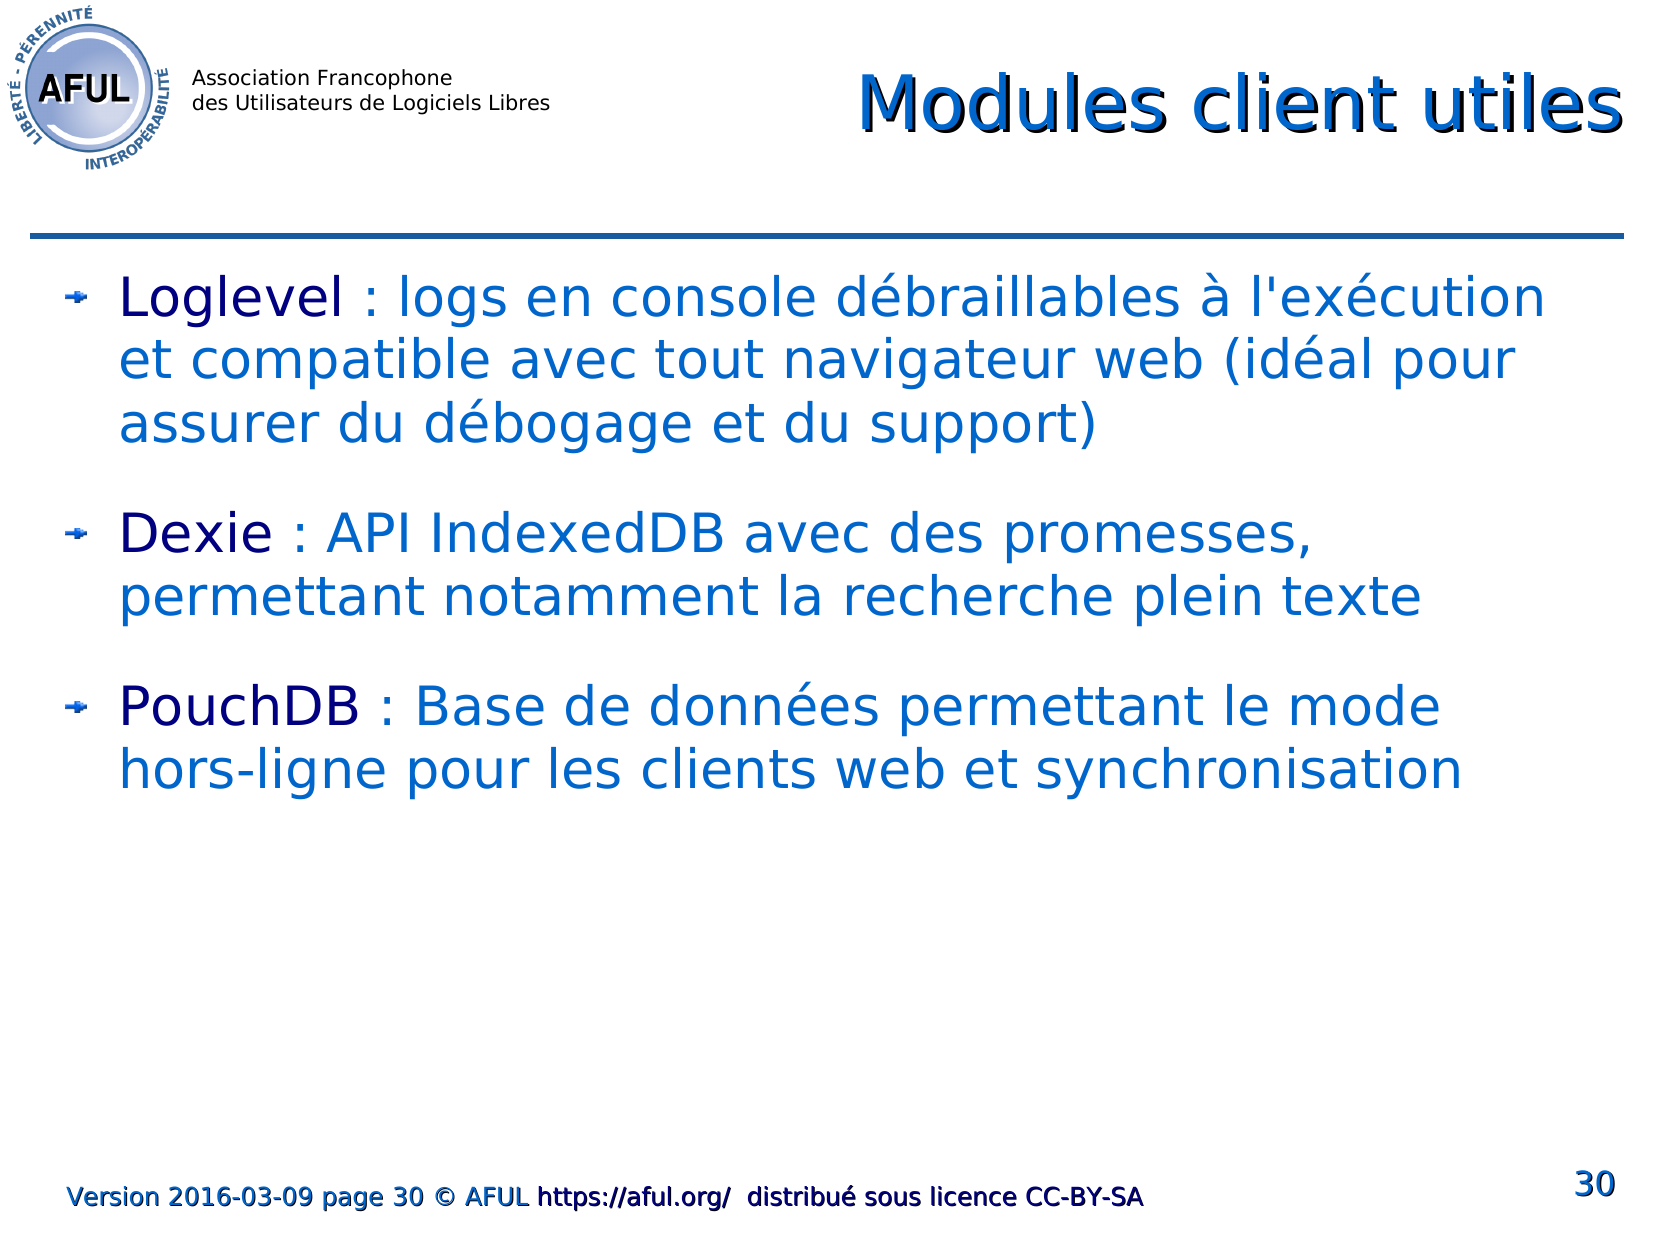

# Modules client utiles
Loglevel : logs en console débraillables à l'exécution et compatible avec tout navigateur web (idéal pour assurer du débogage et du support)
Dexie : API IndexedDB avec des promesses, permettant notamment la recherche plein texte
PouchDB : Base de données permettant le mode hors-ligne pour les clients web et synchronisation